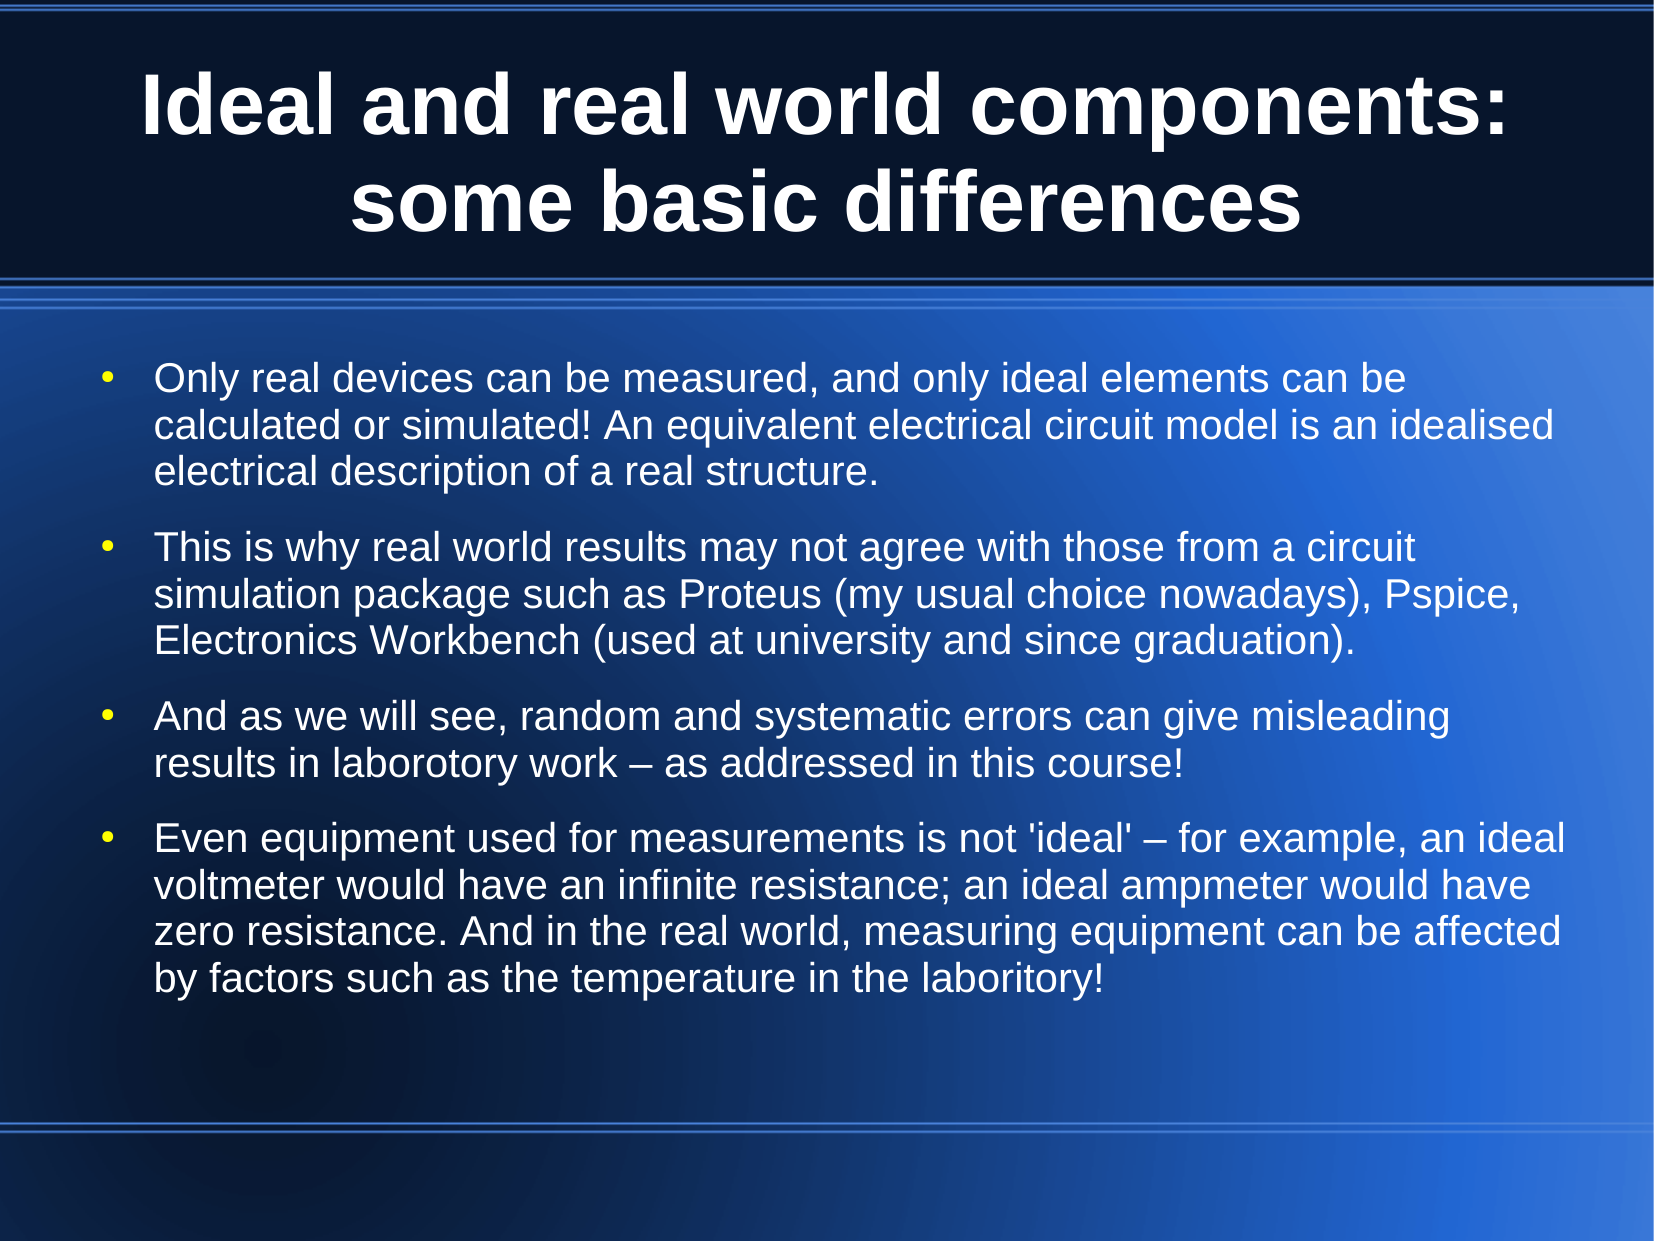

# Ideal and real world components: some basic differences
Only real devices can be measured, and only ideal elements can be calculated or simulated! An equivalent electrical circuit model is an idealised electrical description of a real structure.
This is why real world results may not agree with those from a circuit simulation package such as Proteus (my usual choice nowadays), Pspice, Electronics Workbench (used at university and since graduation).
And as we will see, random and systematic errors can give misleading results in laborotory work – as addressed in this course!
Even equipment used for measurements is not 'ideal' – for example, an ideal voltmeter would have an infinite resistance; an ideal ampmeter would have zero resistance. And in the real world, measuring equipment can be affected by factors such as the temperature in the laboritory!